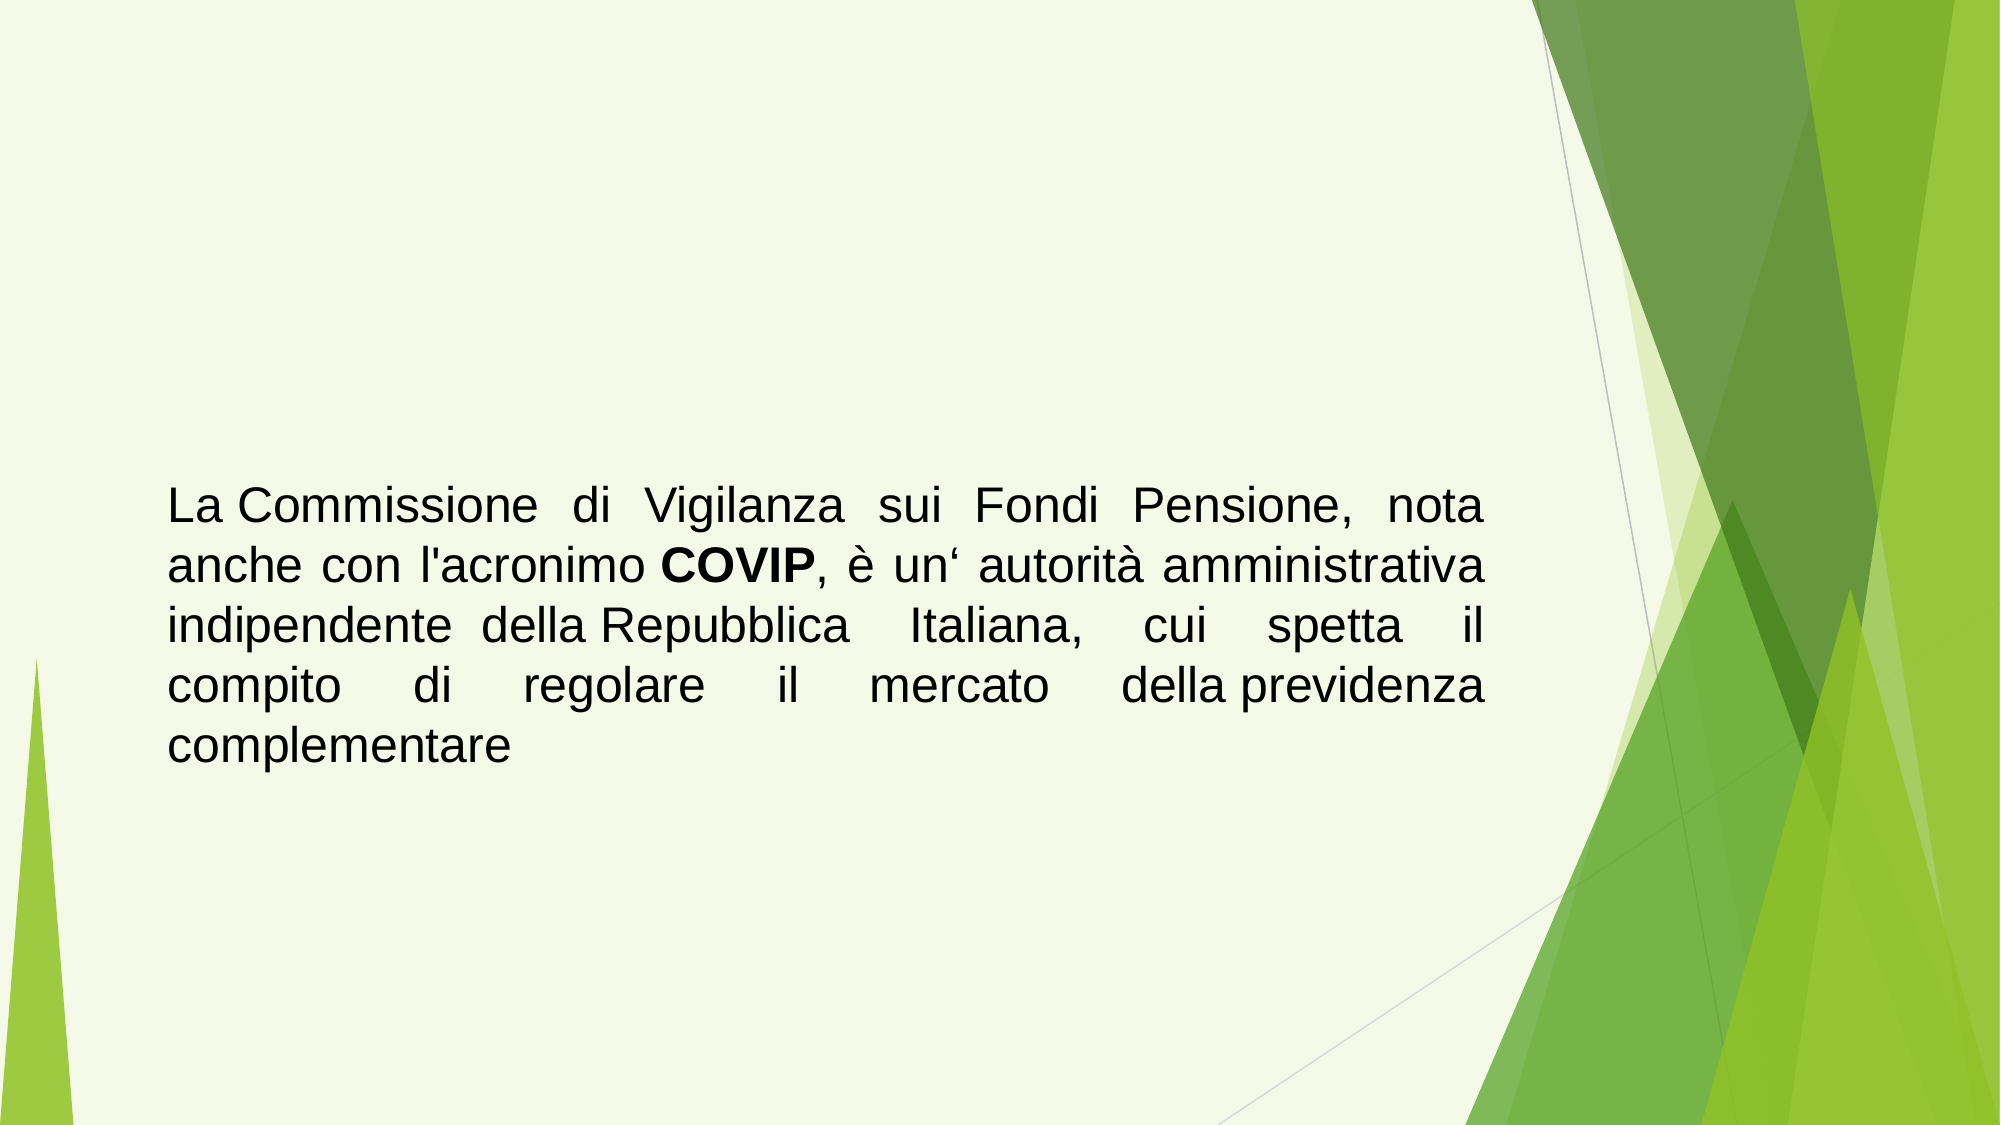

La Commissione di Vigilanza sui Fondi Pensione, nota anche con l'acronimo COVIP, è un‘ autorità amministrativa indipendente  della Repubblica Italiana, cui spetta il compito di regolare il mercato della previdenza complementare